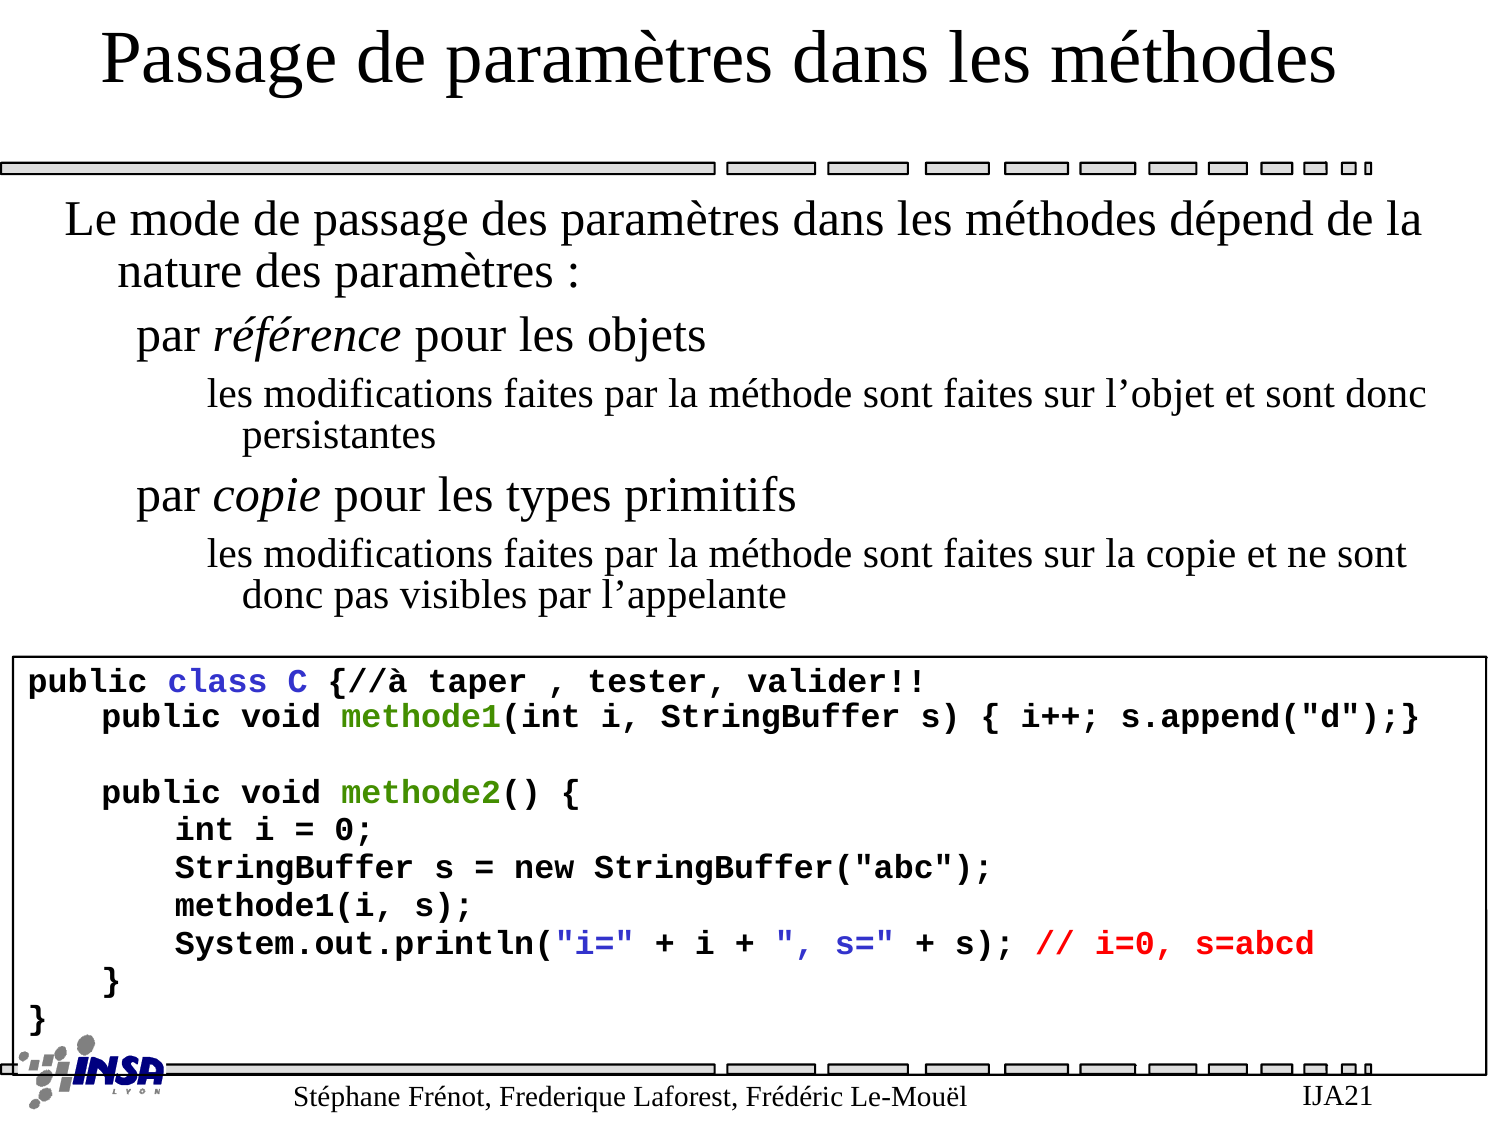

# Passage de paramètres dans les méthodes
Le mode de passage des paramètres dans les méthodes dépend de la nature des paramètres :
par référence pour les objets
les modifications faites par la méthode sont faites sur l’objet et sont donc persistantes
par copie pour les types primitifs
les modifications faites par la méthode sont faites sur la copie et ne sont donc pas visibles par l’appelante
public class C {//à taper , tester, valider!!
	public void methode1(int i, StringBuffer s) { i++; s.append("d");}
	public void methode2() {
		int i = 0;
		StringBuffer s = new StringBuffer("abc");
		methode1(i, s);
		System.out.println("i=" + i + ", s=" + s); // i=0, s=abcd
	}
}